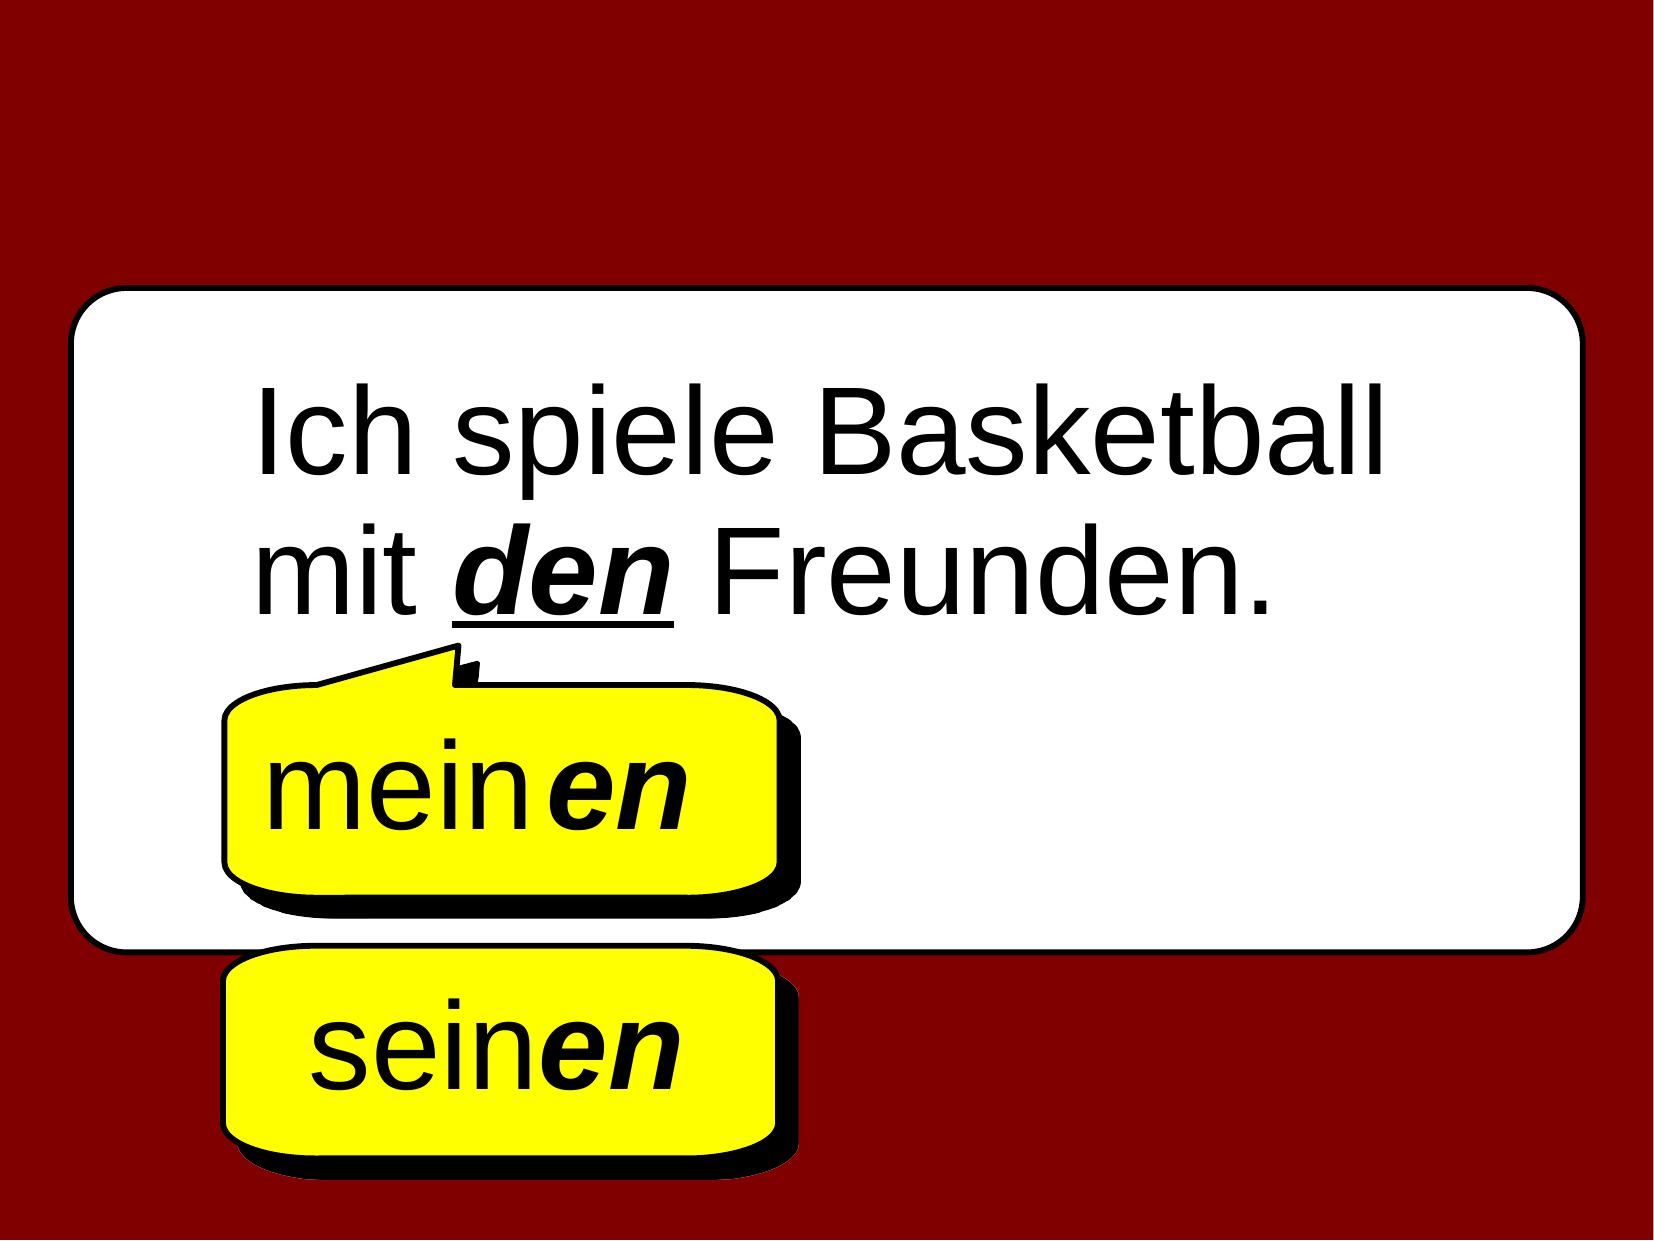

Ich spiele Basketball
mit den Freunden.
en
mein
en
sein